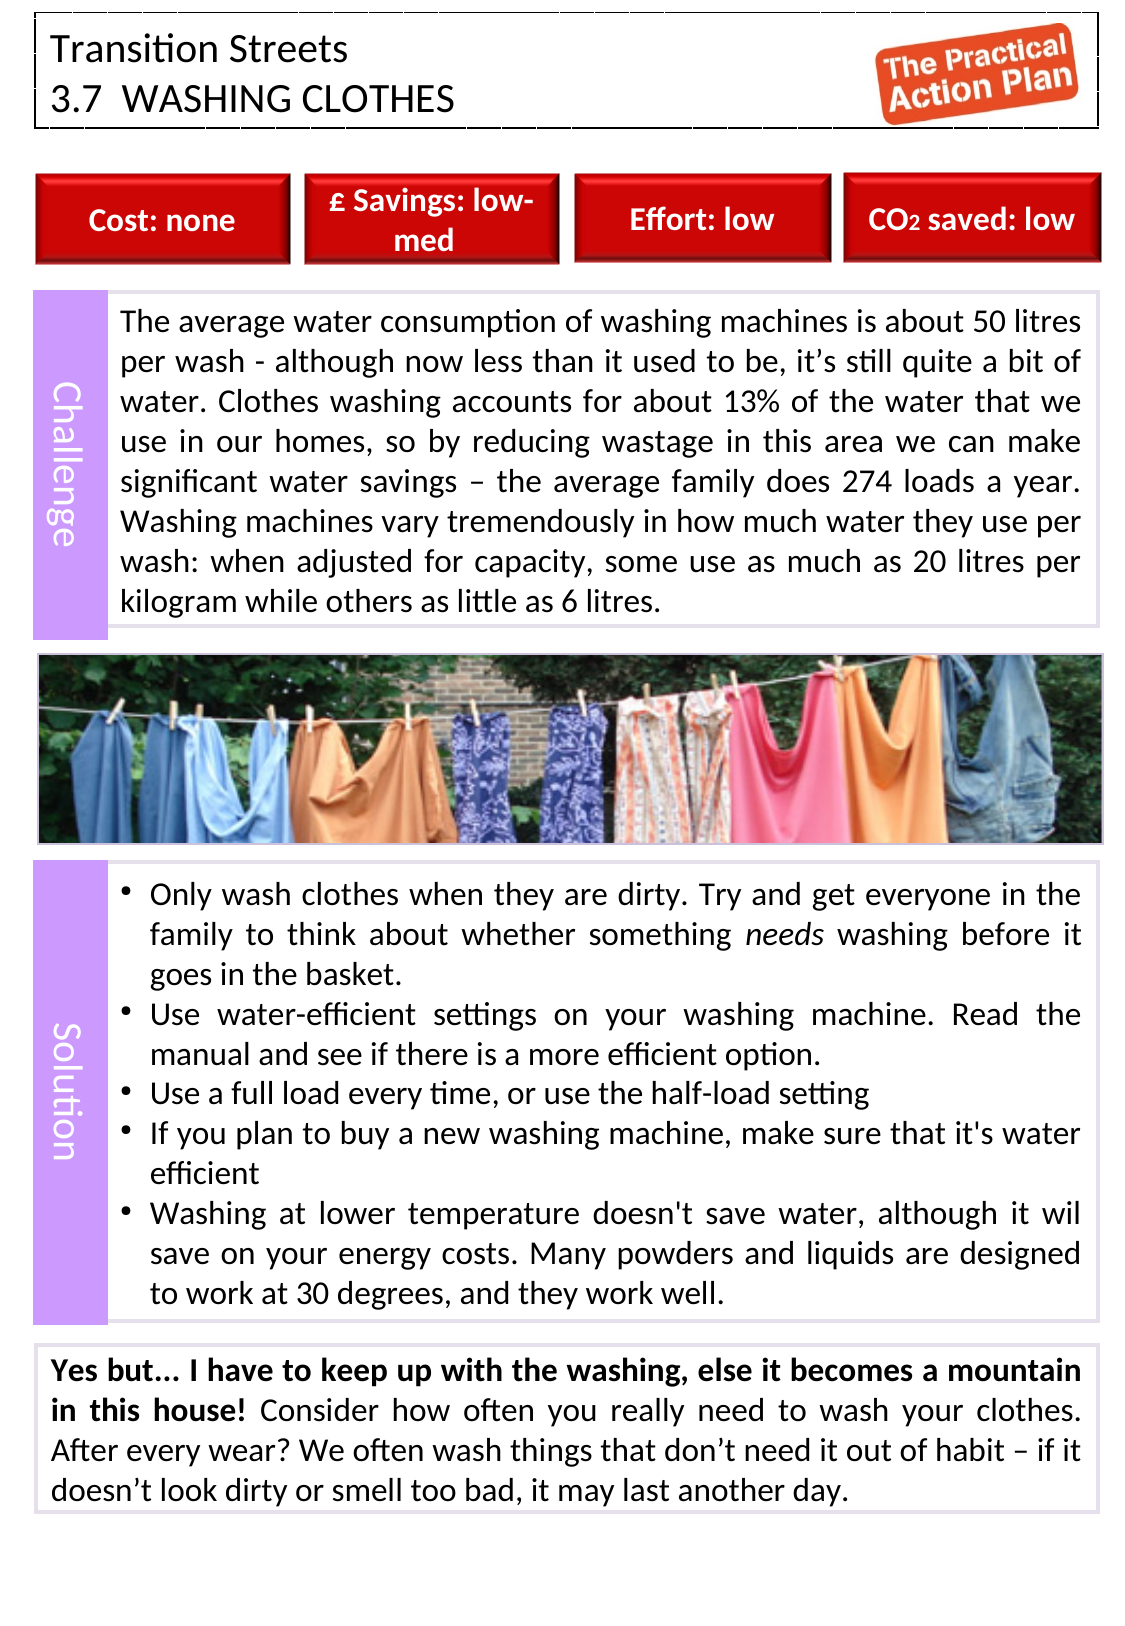

Transition Streets
3.7 WASHING CLOTHES
CO2 saved: low
Cost: none
£ Savings: low-med
Effort: low
Challenge
The average water consumption of washing machines is about 50 litres per wash - although now less than it used to be, it’s still quite a bit of water. Clothes washing accounts for about 13% of the water that we use in our homes, so by reducing wastage in this area we can make significant water savings – the average family does 274 loads a year. Washing machines vary tremendously in how much water they use per wash: when adjusted for capacity, some use as much as 20 litres per kilogram while others as little as 6 litres.
Solution
Only wash clothes when they are dirty. Try and get everyone in the family to think about whether something needs washing before it goes in the basket.
Use water-efficient settings on your washing machine. Read the manual and see if there is a more efficient option.
Use a full load every time, or use the half-load setting
If you plan to buy a new washing machine, make sure that it's water efficient
Washing at lower temperature doesn't save water, although it wil save on your energy costs. Many powders and liquids are designed to work at 30 degrees, and they work well.
Yes but... I have to keep up with the washing, else it becomes a mountain in this house! Consider how often you really need to wash your clothes. After every wear? We often wash things that don’t need it out of habit – if it doesn’t look dirty or smell too bad, it may last another day.